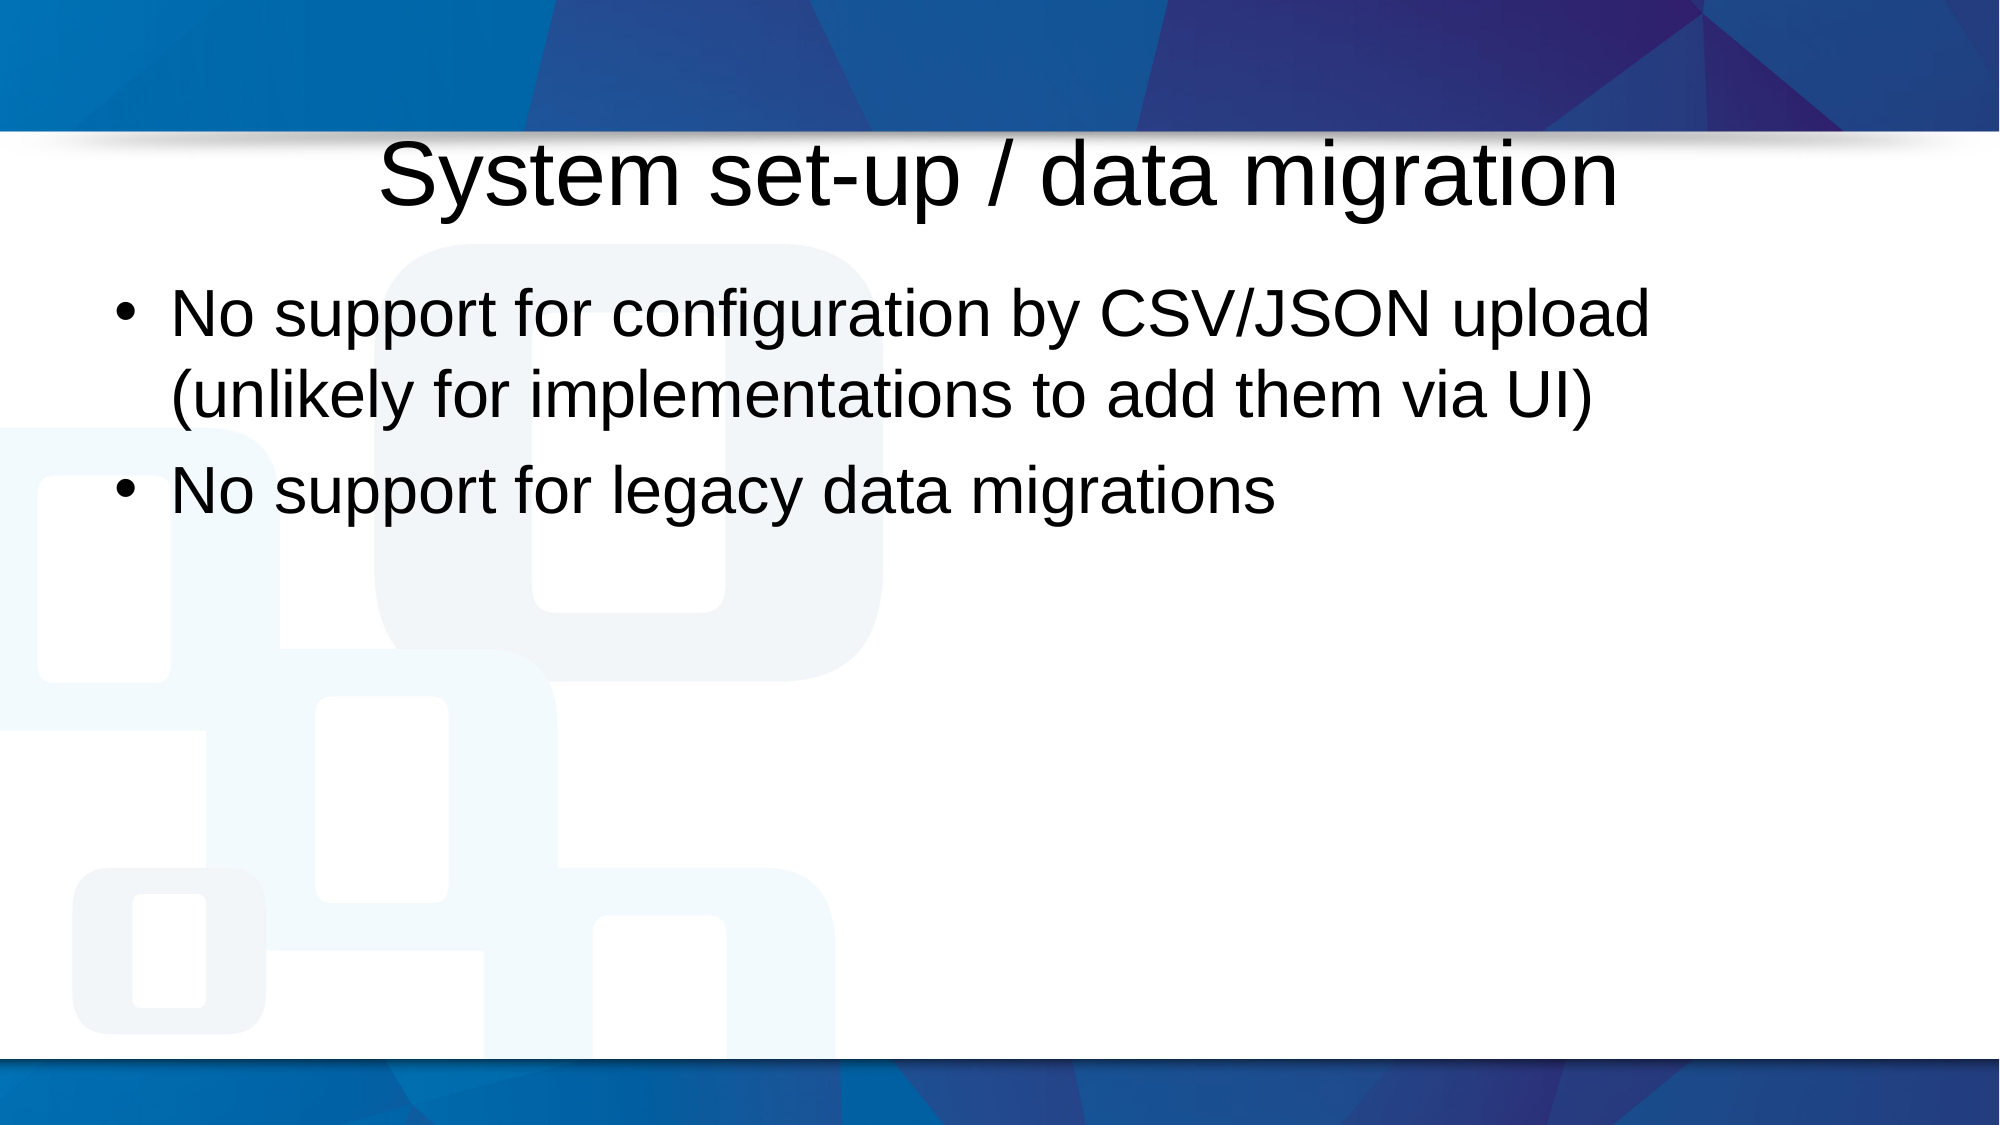

# System set-up / data migration
No support for configuration by CSV/JSON upload (unlikely for implementations to add them via UI)
No support for legacy data migrations